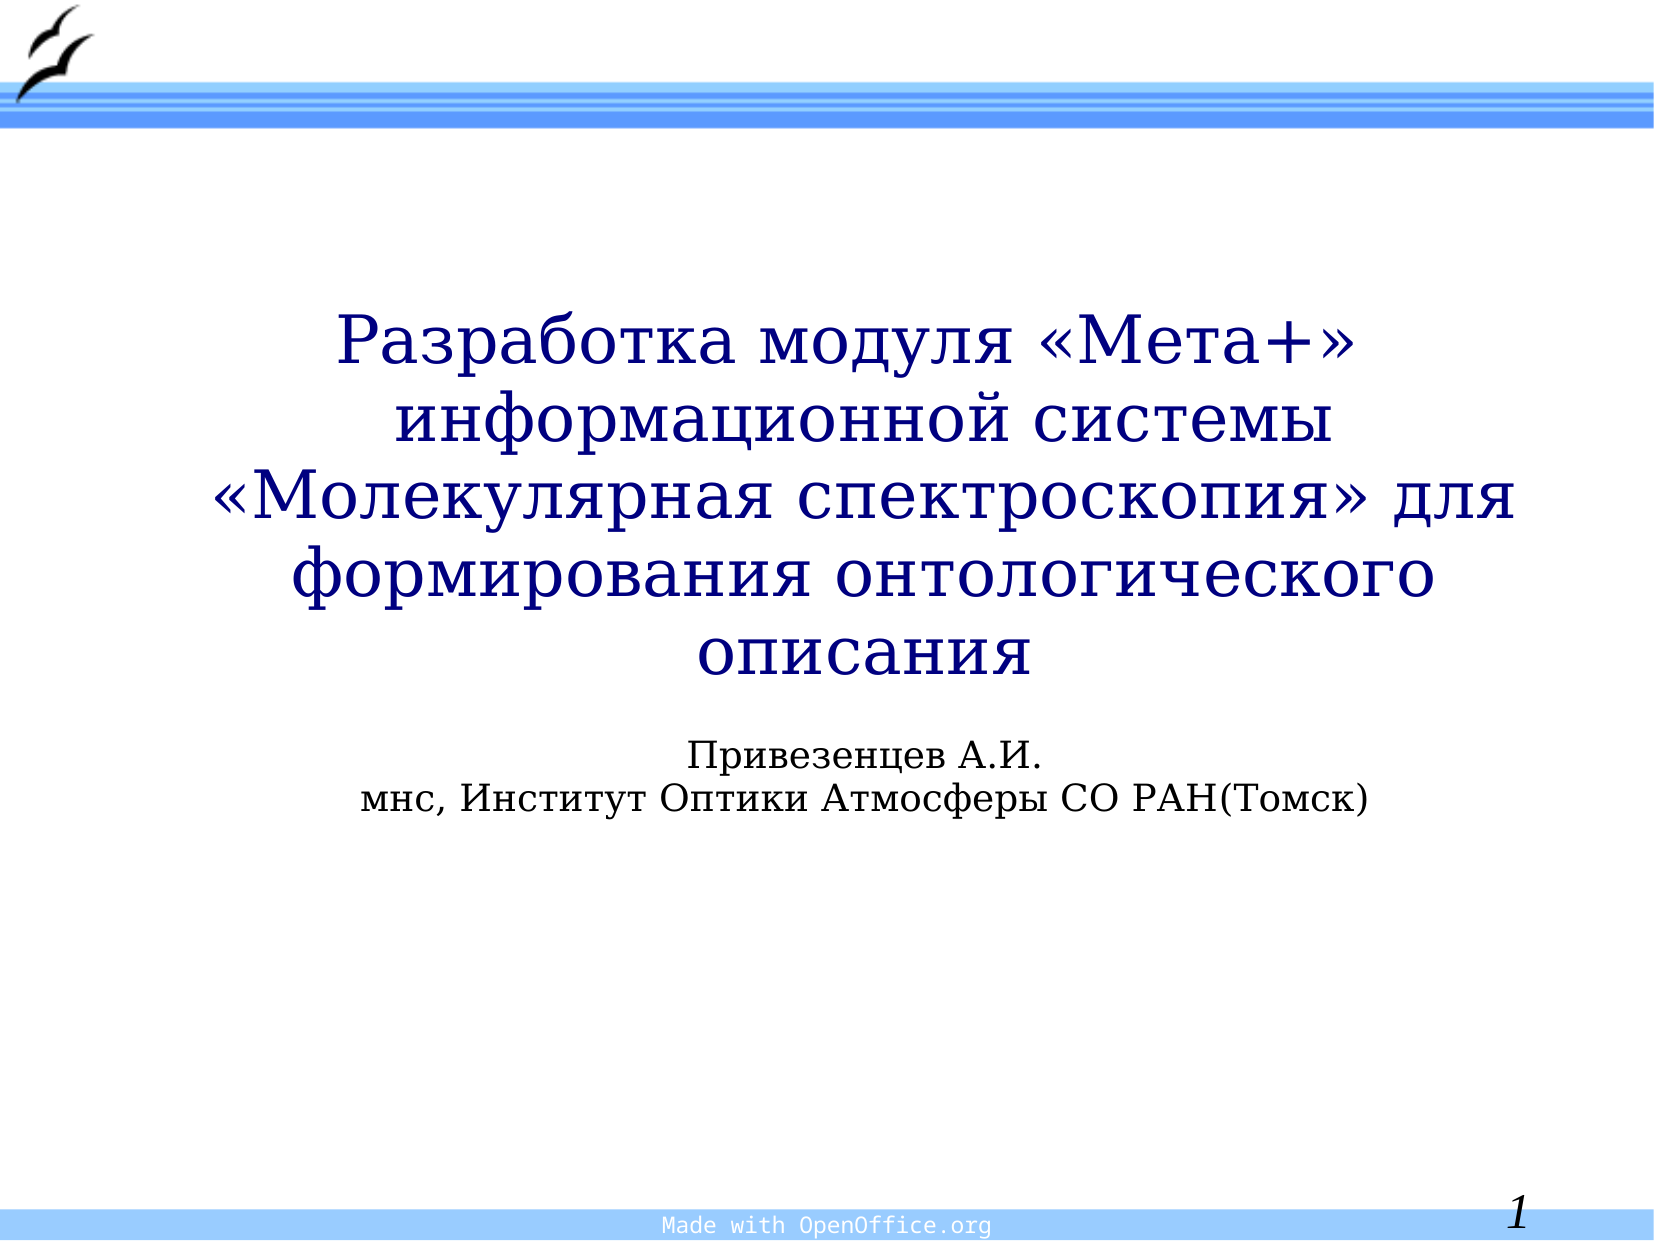

# Разработка модуля «Мета+» информационной системы «Молекулярная спектроскопия» для формирования онтологического описания Привезенцев А.И. мнс, Институт Оптики Атмосферы СО РАН(Томск)